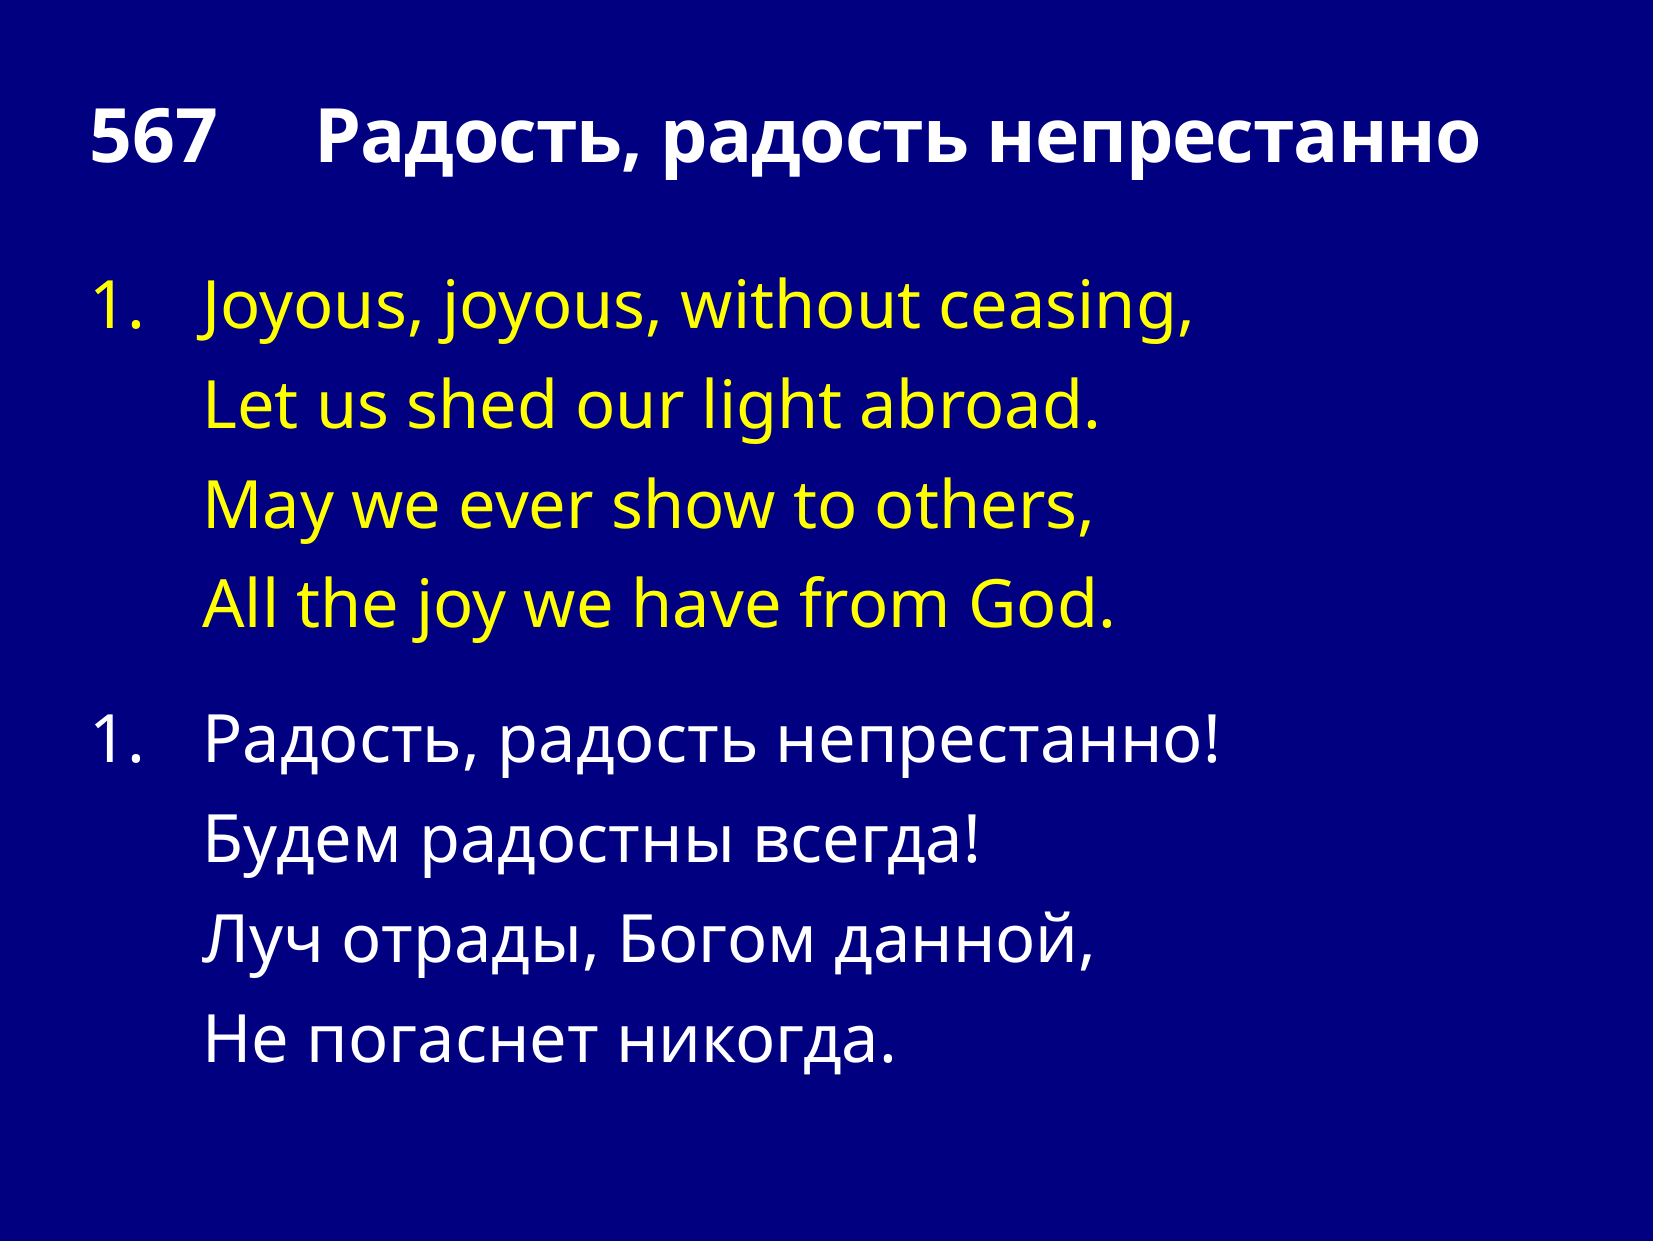

567	Радость, радость непрестанно
1.	Joyous, joyous, without ceasing,
	Let us shed our light abroad.
	May we ever show to others,
	All the joy we have from God.
1.	Радость, радость непрестанно!
	Будем радостны всегда!
	Луч отрады, Богом данной,
	Не погаснет никогда.